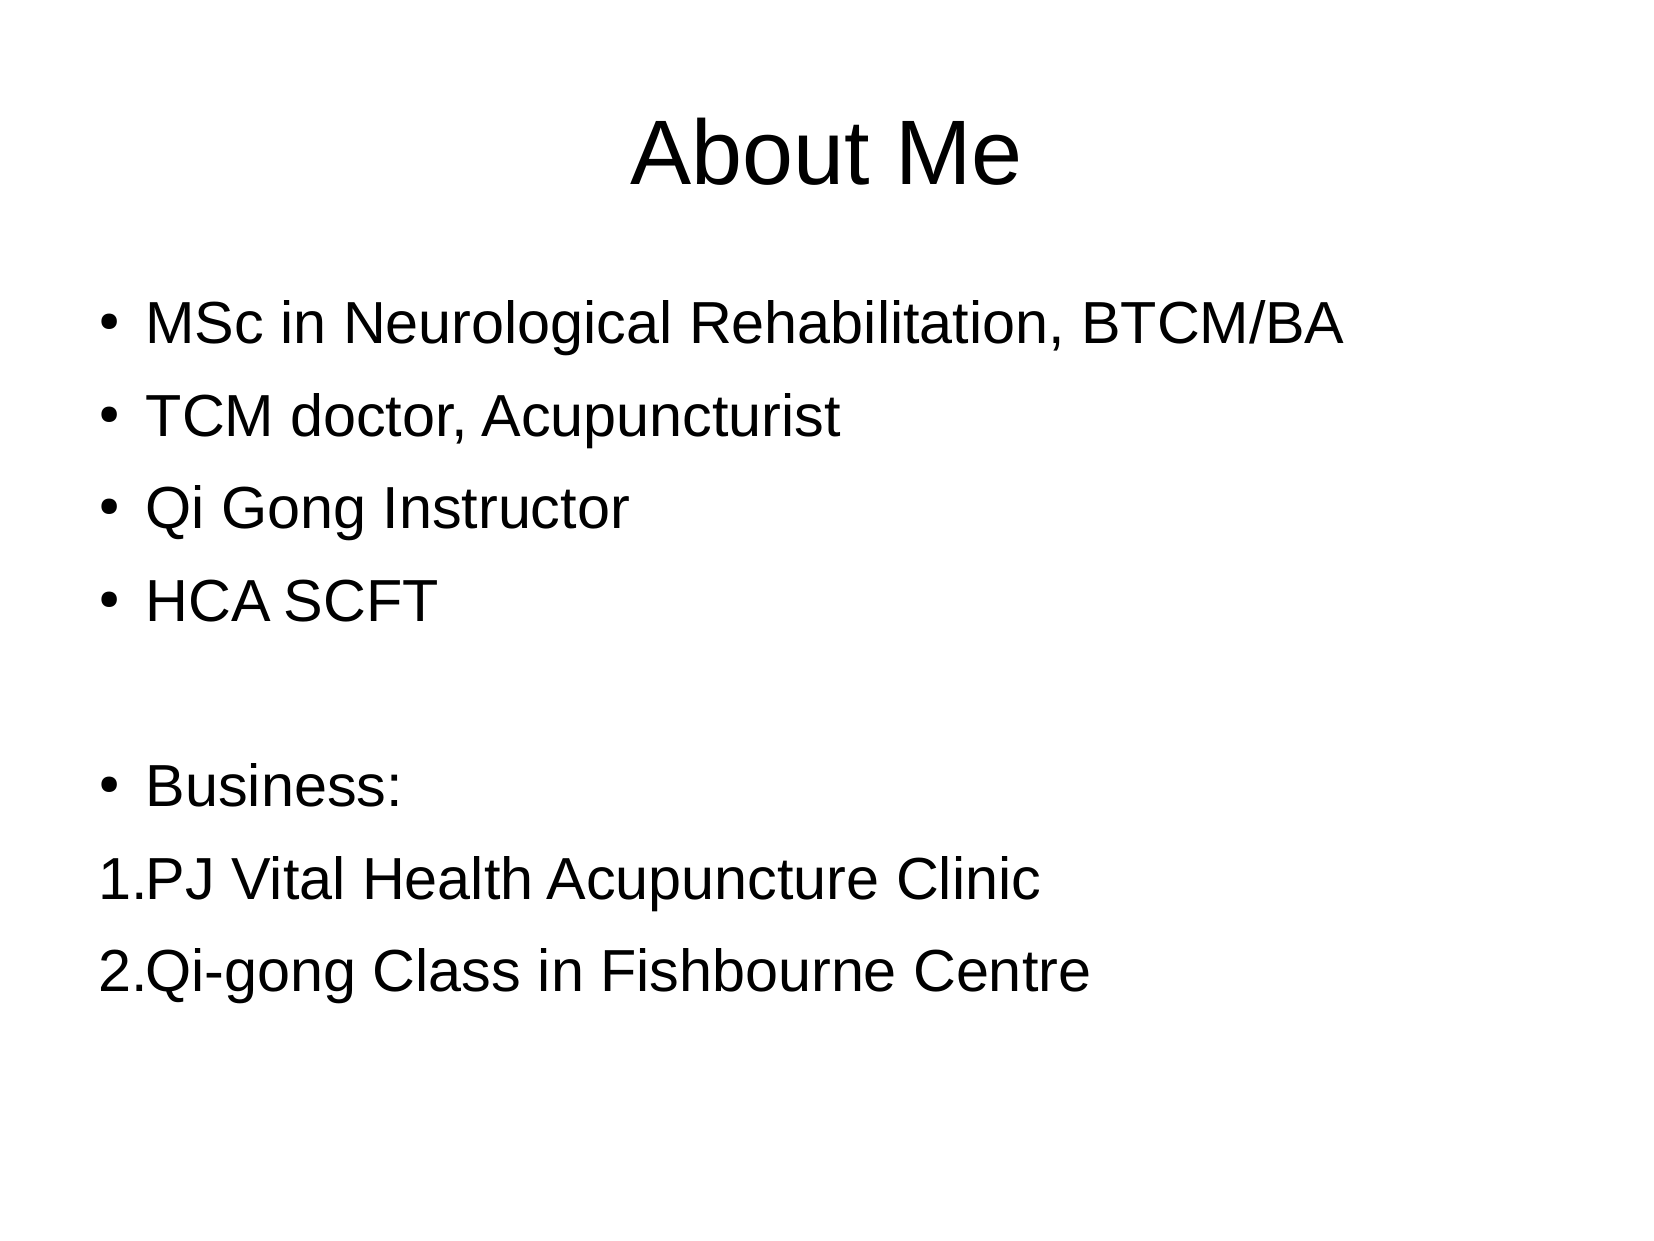

# About Me
MSc in Neurological Rehabilitation, BTCM/BA
TCM doctor, Acupuncturist
Qi Gong Instructor
HCA SCFT
Business:
PJ Vital Health Acupuncture Clinic
Qi-gong Class in Fishbourne Centre